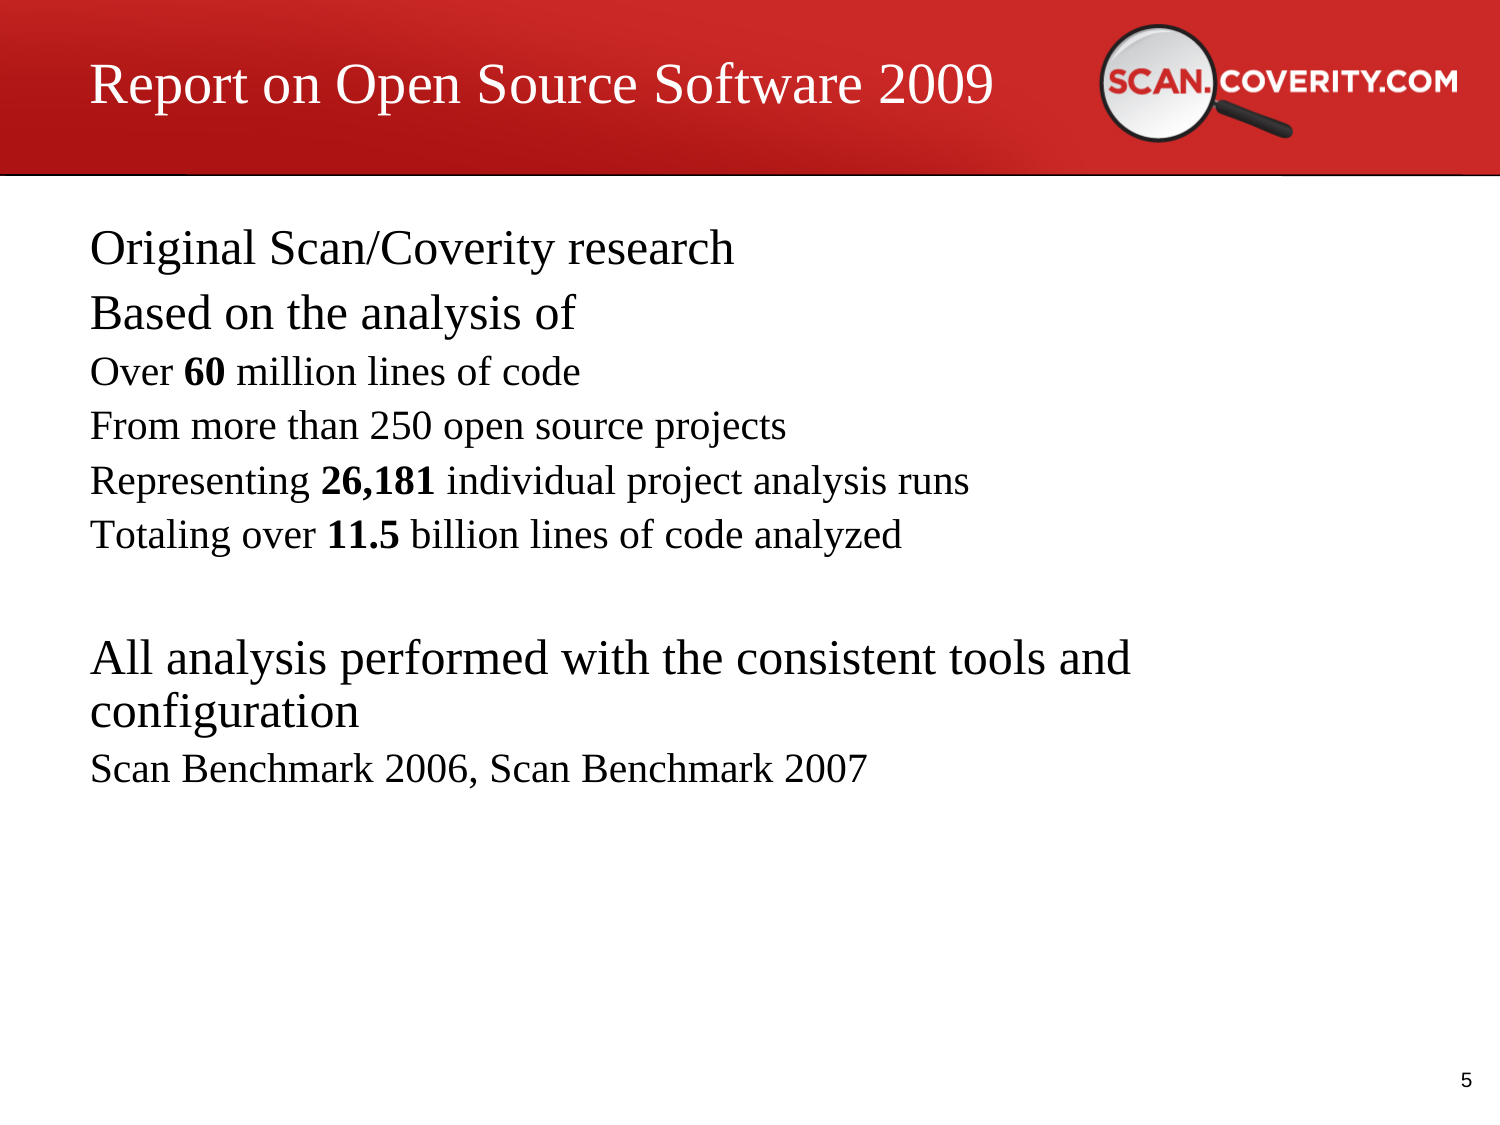

# Report on Open Source Software 2009
Original Scan/Coverity research
Based on the analysis of
Over 60 million lines of code
From more than 250 open source projects
Representing 26,181 individual project analysis runs
Totaling over 11.5 billion lines of code analyzed
All analysis performed with the consistent tools and configuration
Scan Benchmark 2006, Scan Benchmark 2007